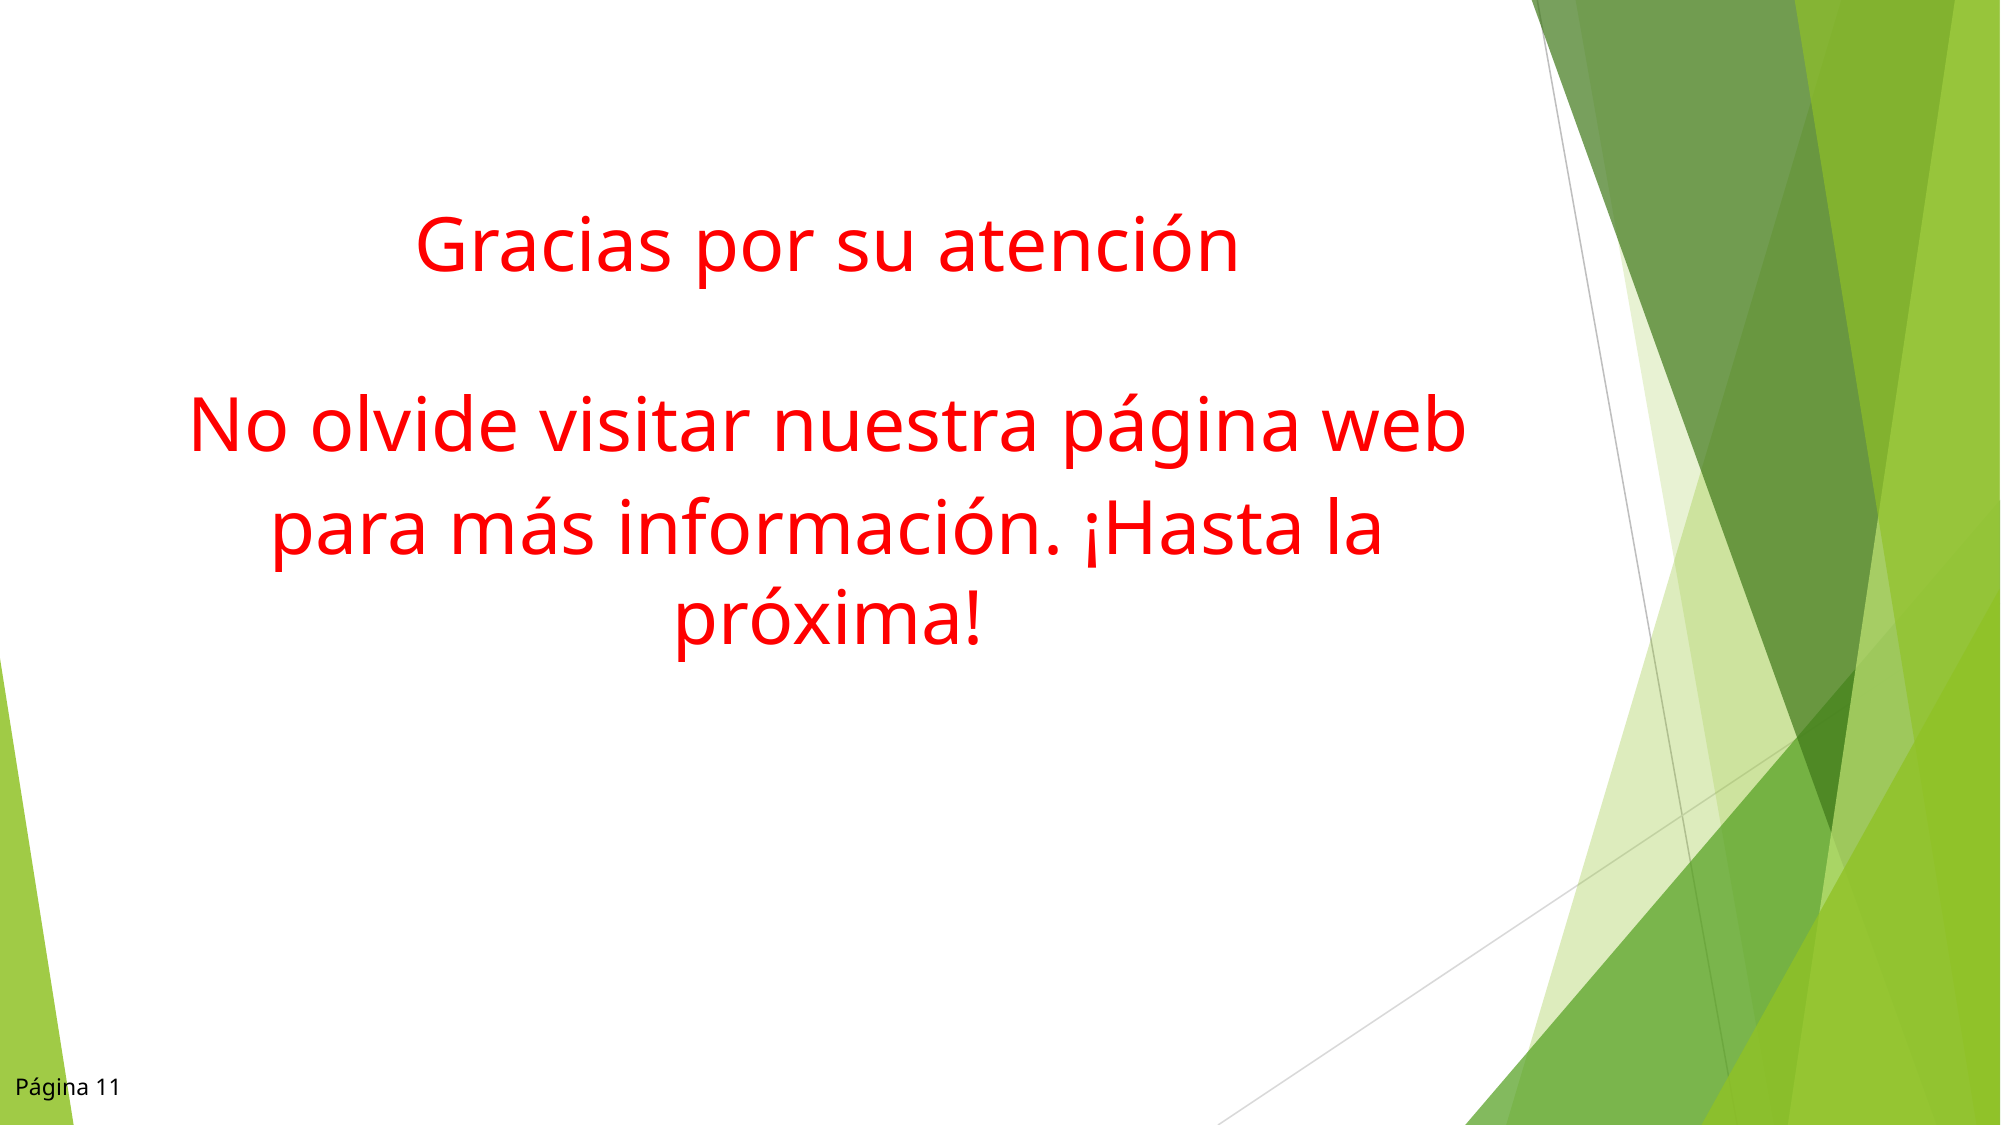

# Gracias por su atención No olvide visitar nuestra página webpara más información. ¡Hasta la próxima!
Página 11